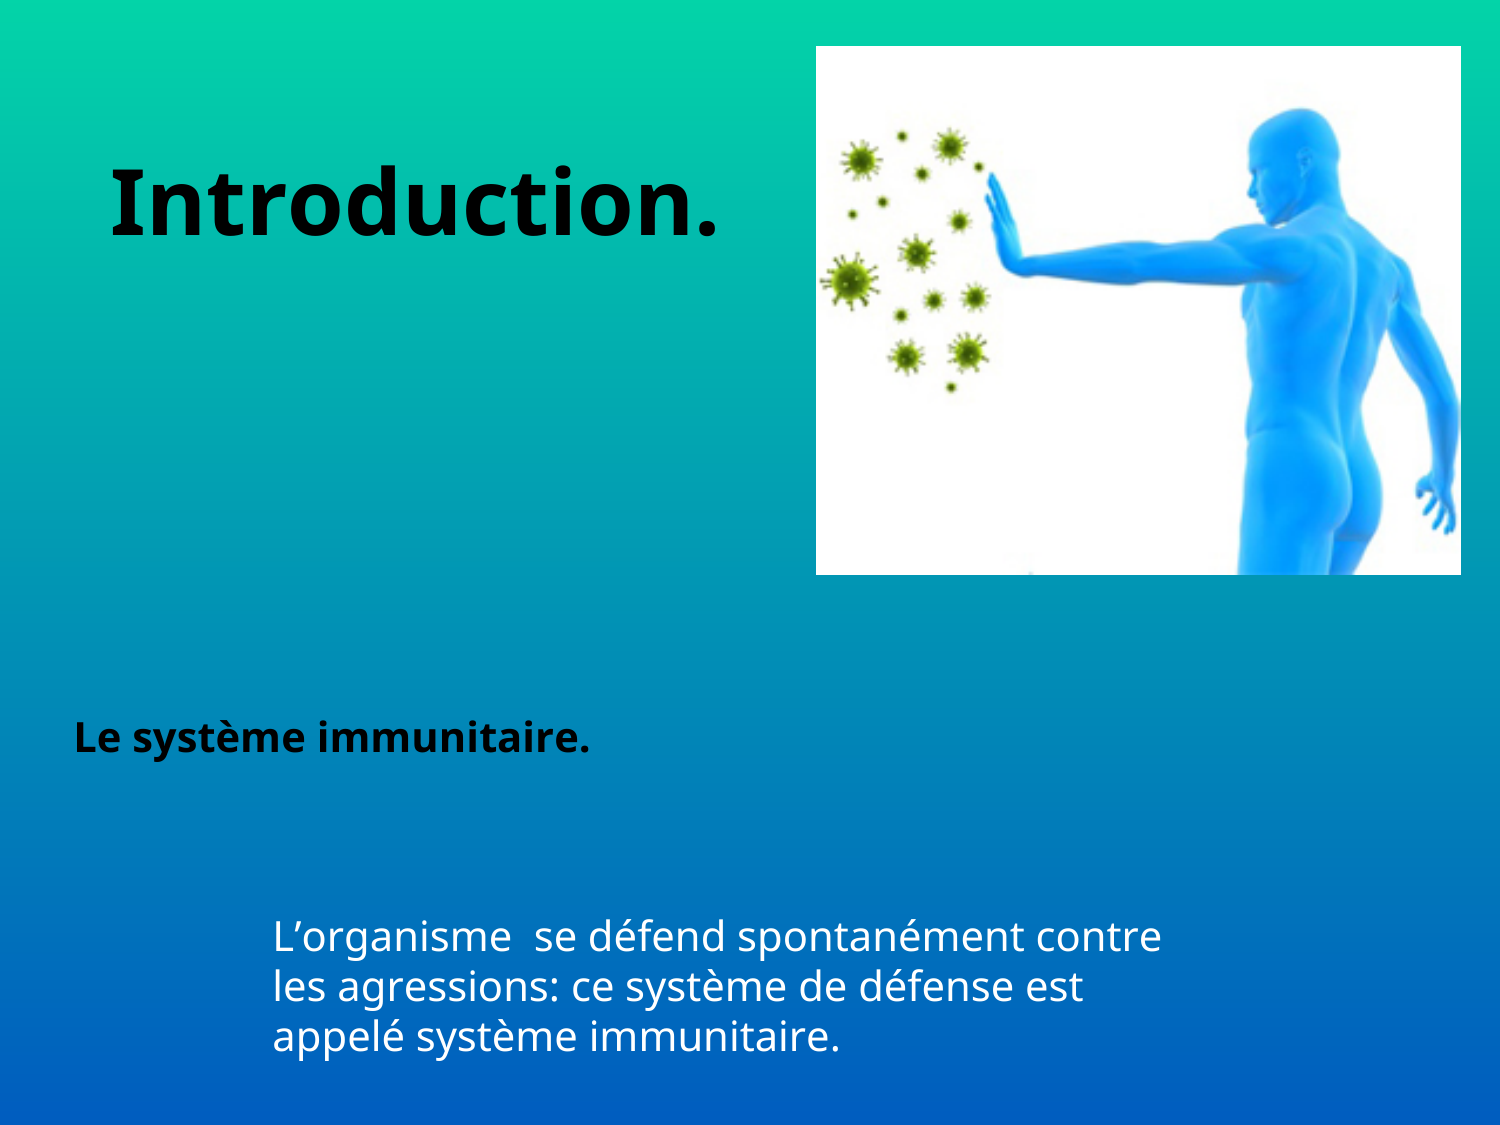

# Introduction.
Le système immunitaire.
L’organisme se défend spontanément contre les agressions: ce système de défense est appelé système immunitaire.